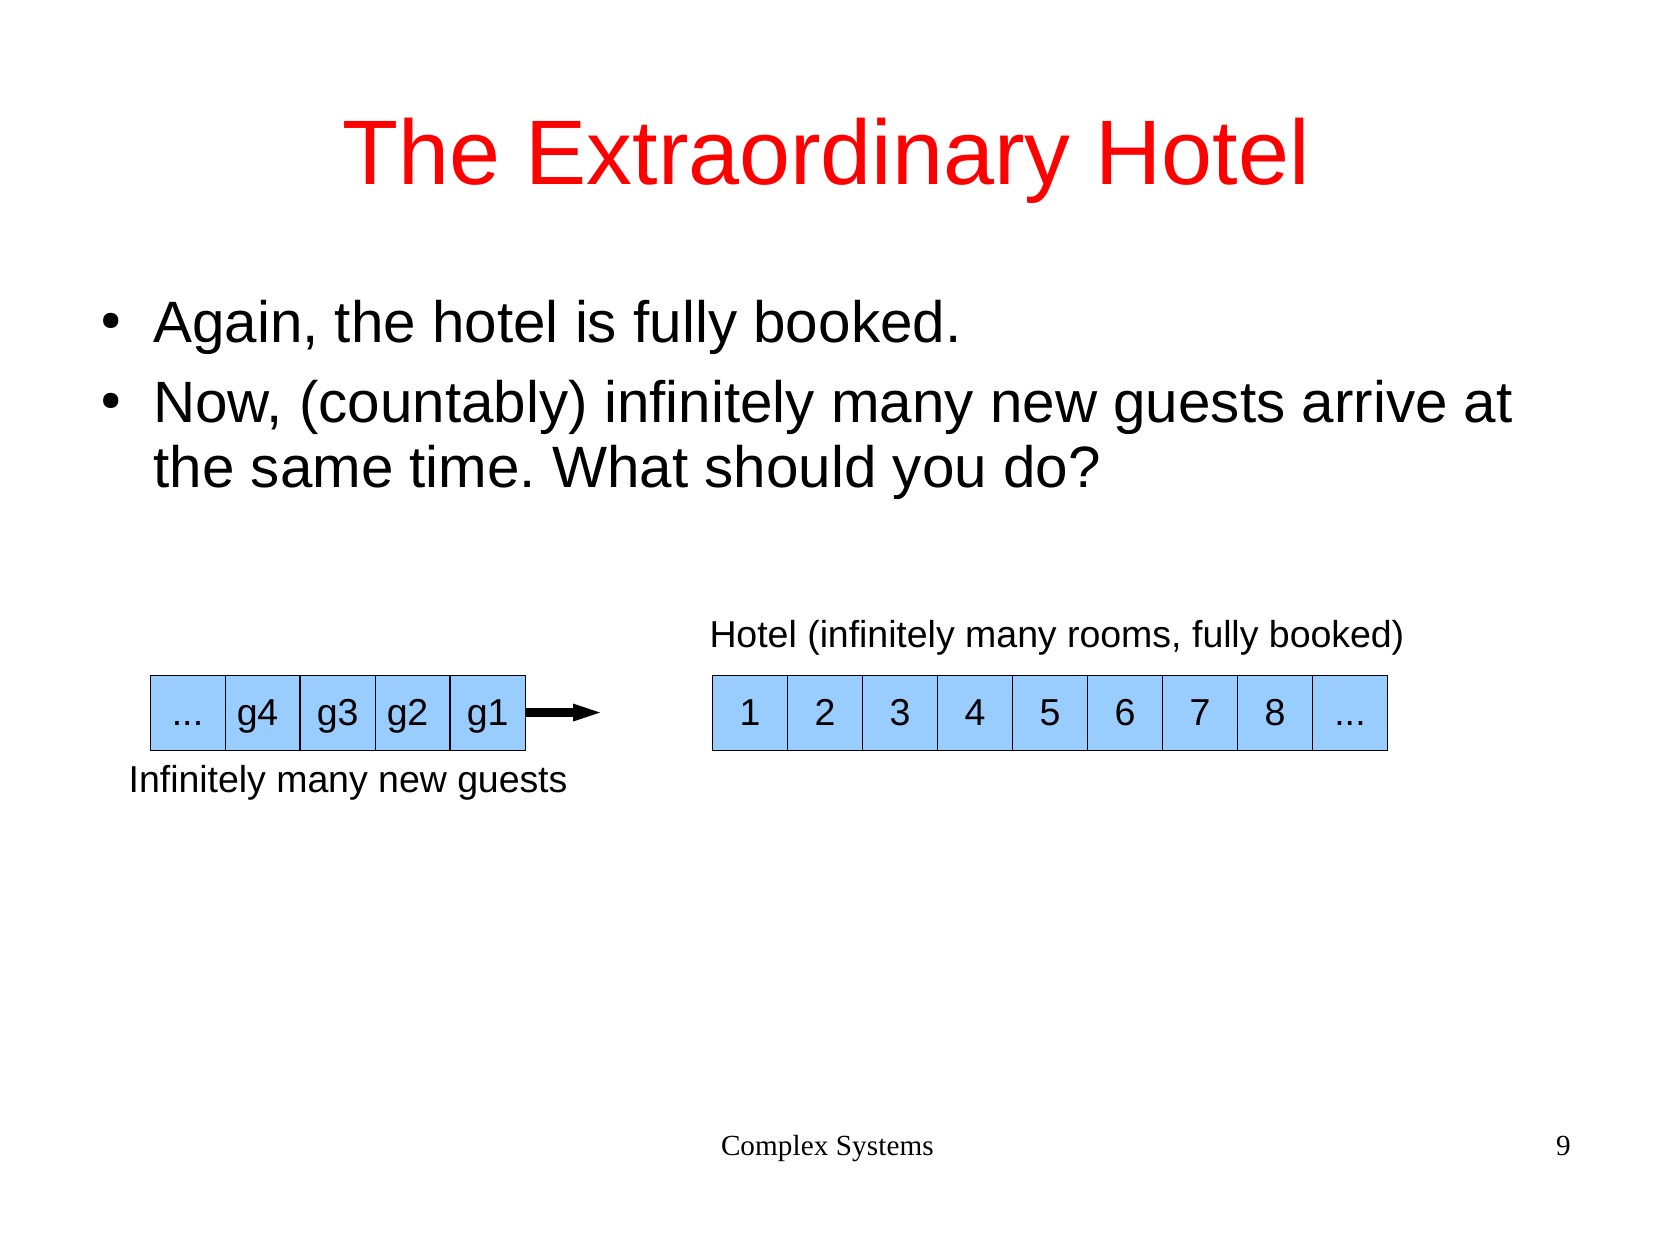

# The Extraordinary Hotel
Again, the hotel is fully booked.
Now, (countably) infinitely many new guests arrive at the same time. What should you do?
Hotel (infinitely many rooms, fully booked)
...
g4
g3
g2
g1
1
2
3
4
5
6
7
8
...
Infinitely many new guests
Complex Systems
9